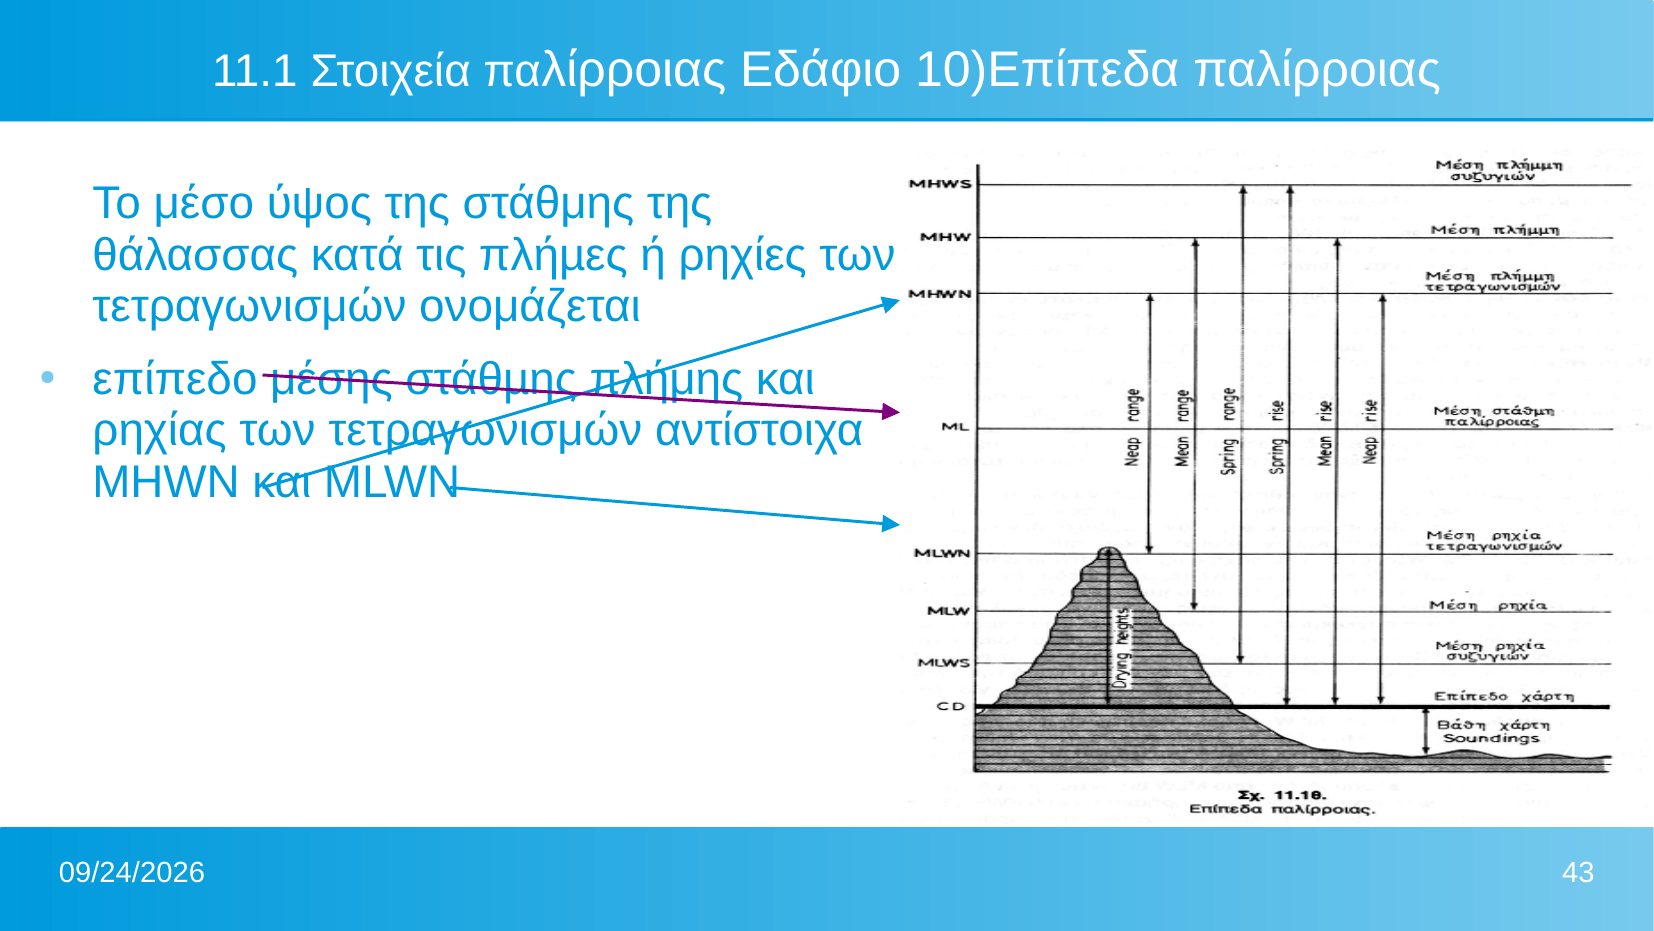

# 11.1 Στοιχεία παλίρροιας Εδάφιο 10)Επίπεδα παλίρροιας
Το μέσο ύψος της στάθμης της θάλασσας κατά τις πλήµες ή ρηχίες των τετραγωνισμών ονομάζεται
επίπεδο μέσης στάθµης πλήμης και ρηχίας των τετραγωνισμών αντίστοιχα MHWN και MLWN
43